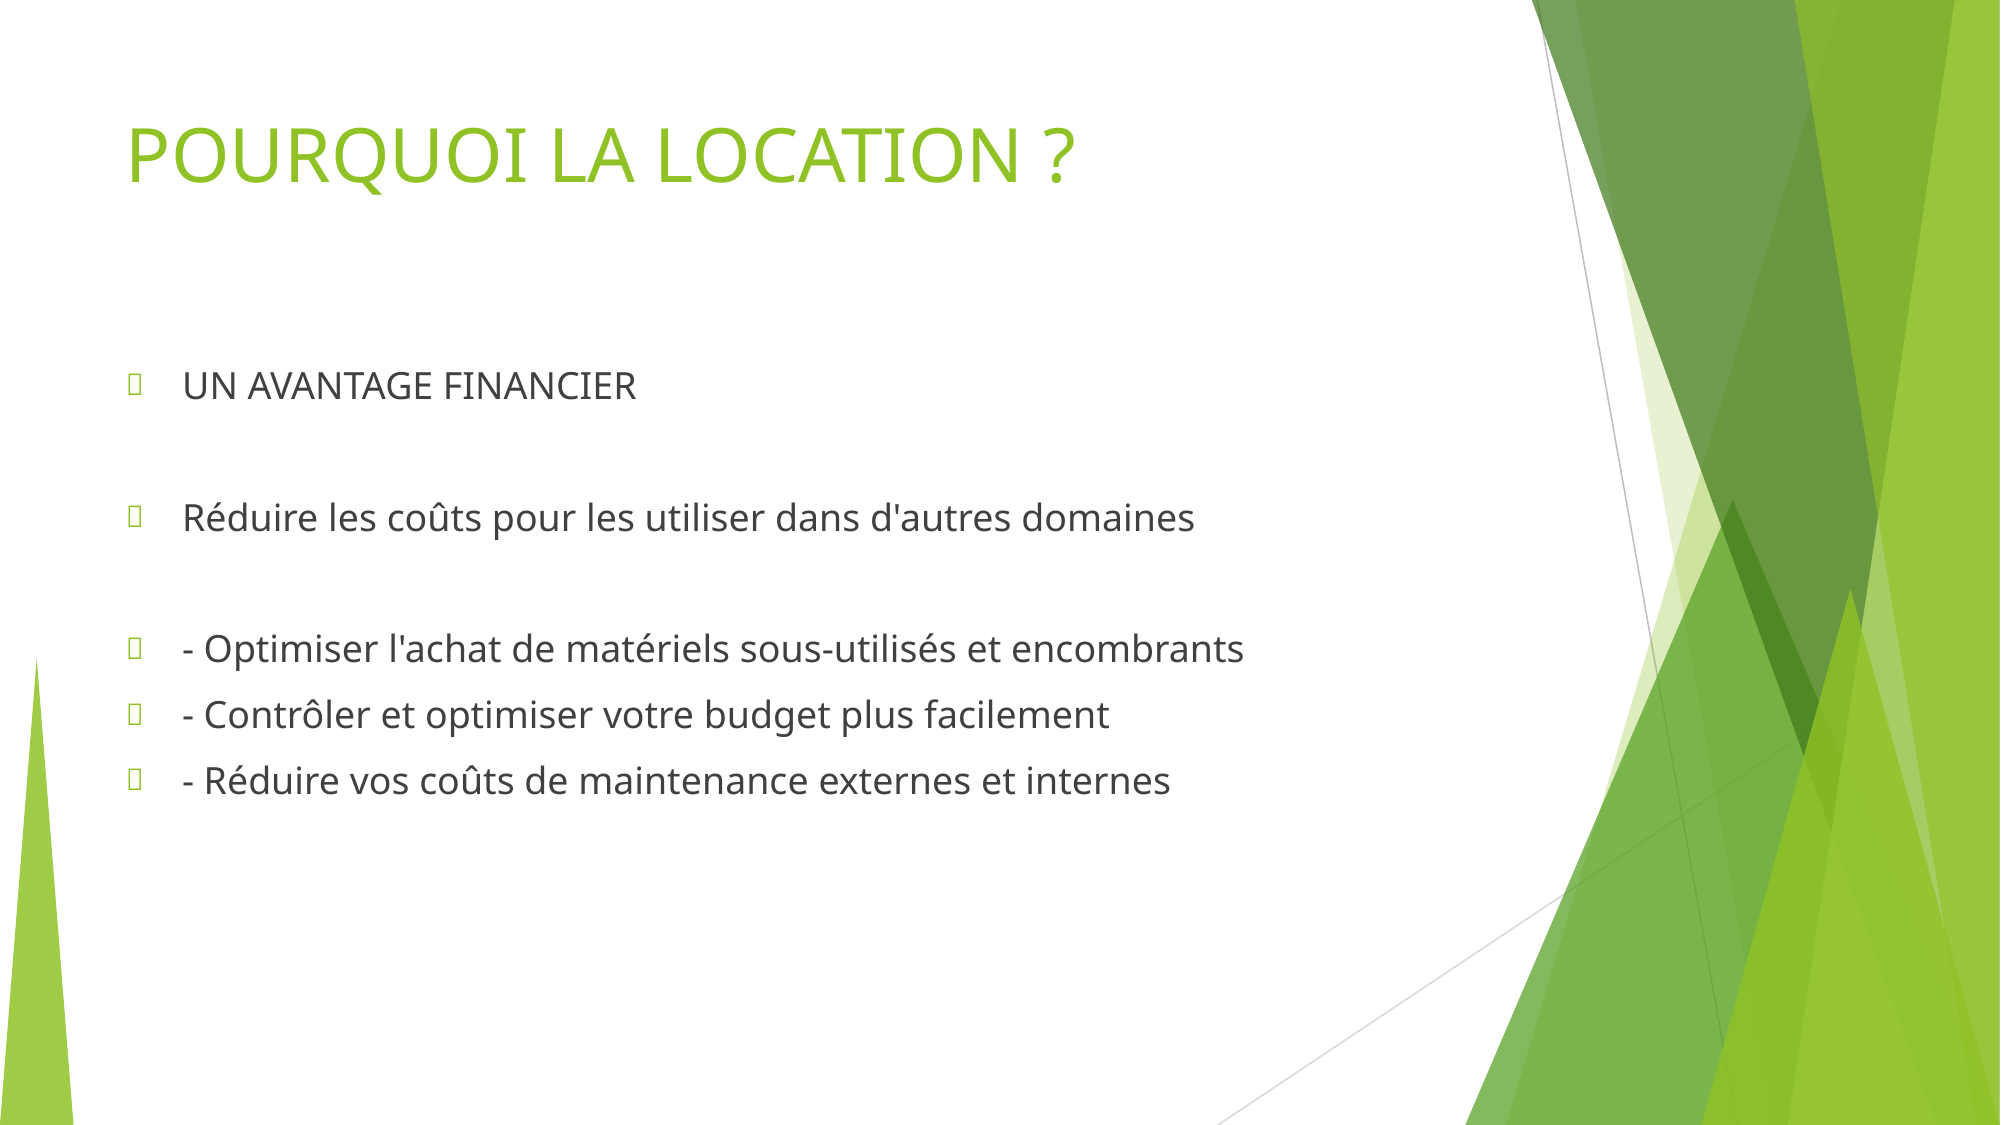

# POURQUOI LA LOCATION ?
UN AVANTAGE FINANCIER
Réduire les coûts pour les utiliser dans d'autres domaines
- Optimiser l'achat de matériels sous-utilisés et encombrants
- Contrôler et optimiser votre budget plus facilement
- Réduire vos coûts de maintenance externes et internes